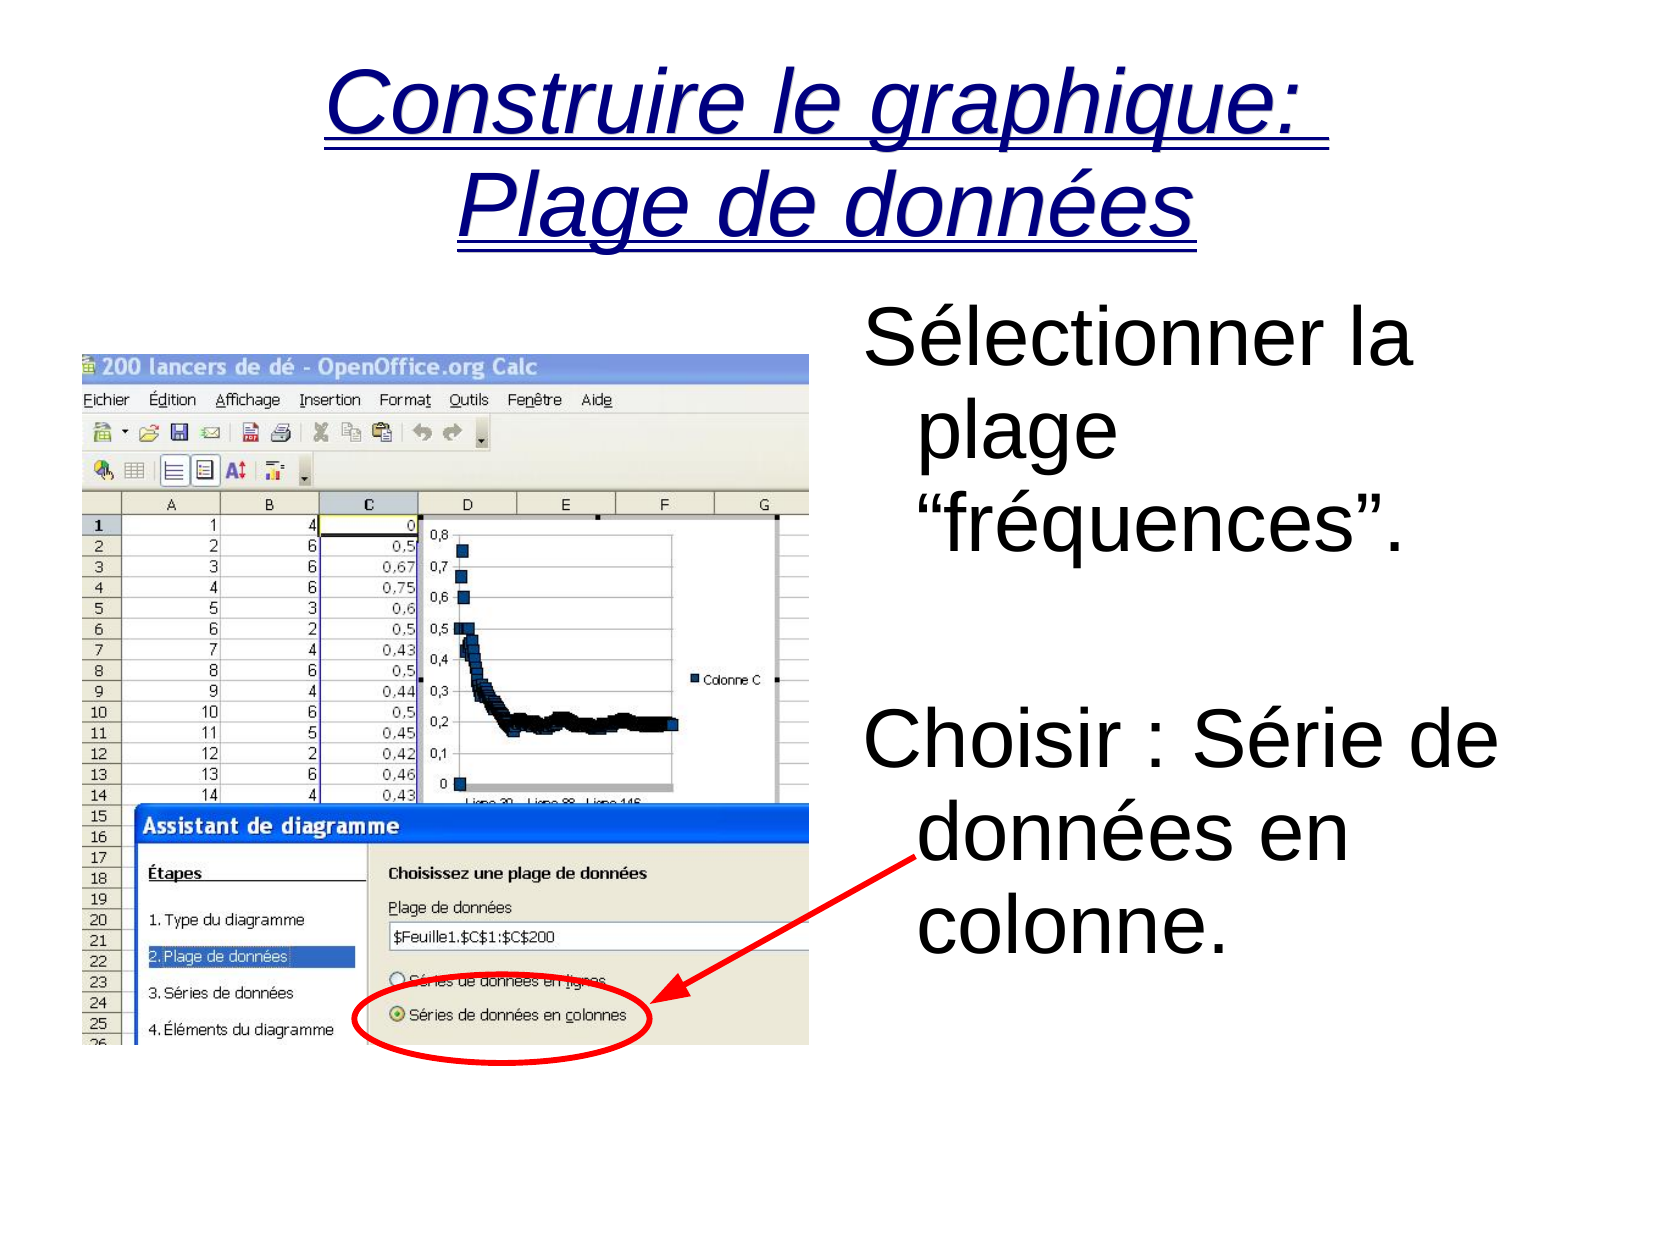

# Construire le graphique: Plage de données
Sélectionner la plage “fréquences”.
Choisir : Série de données en colonne.